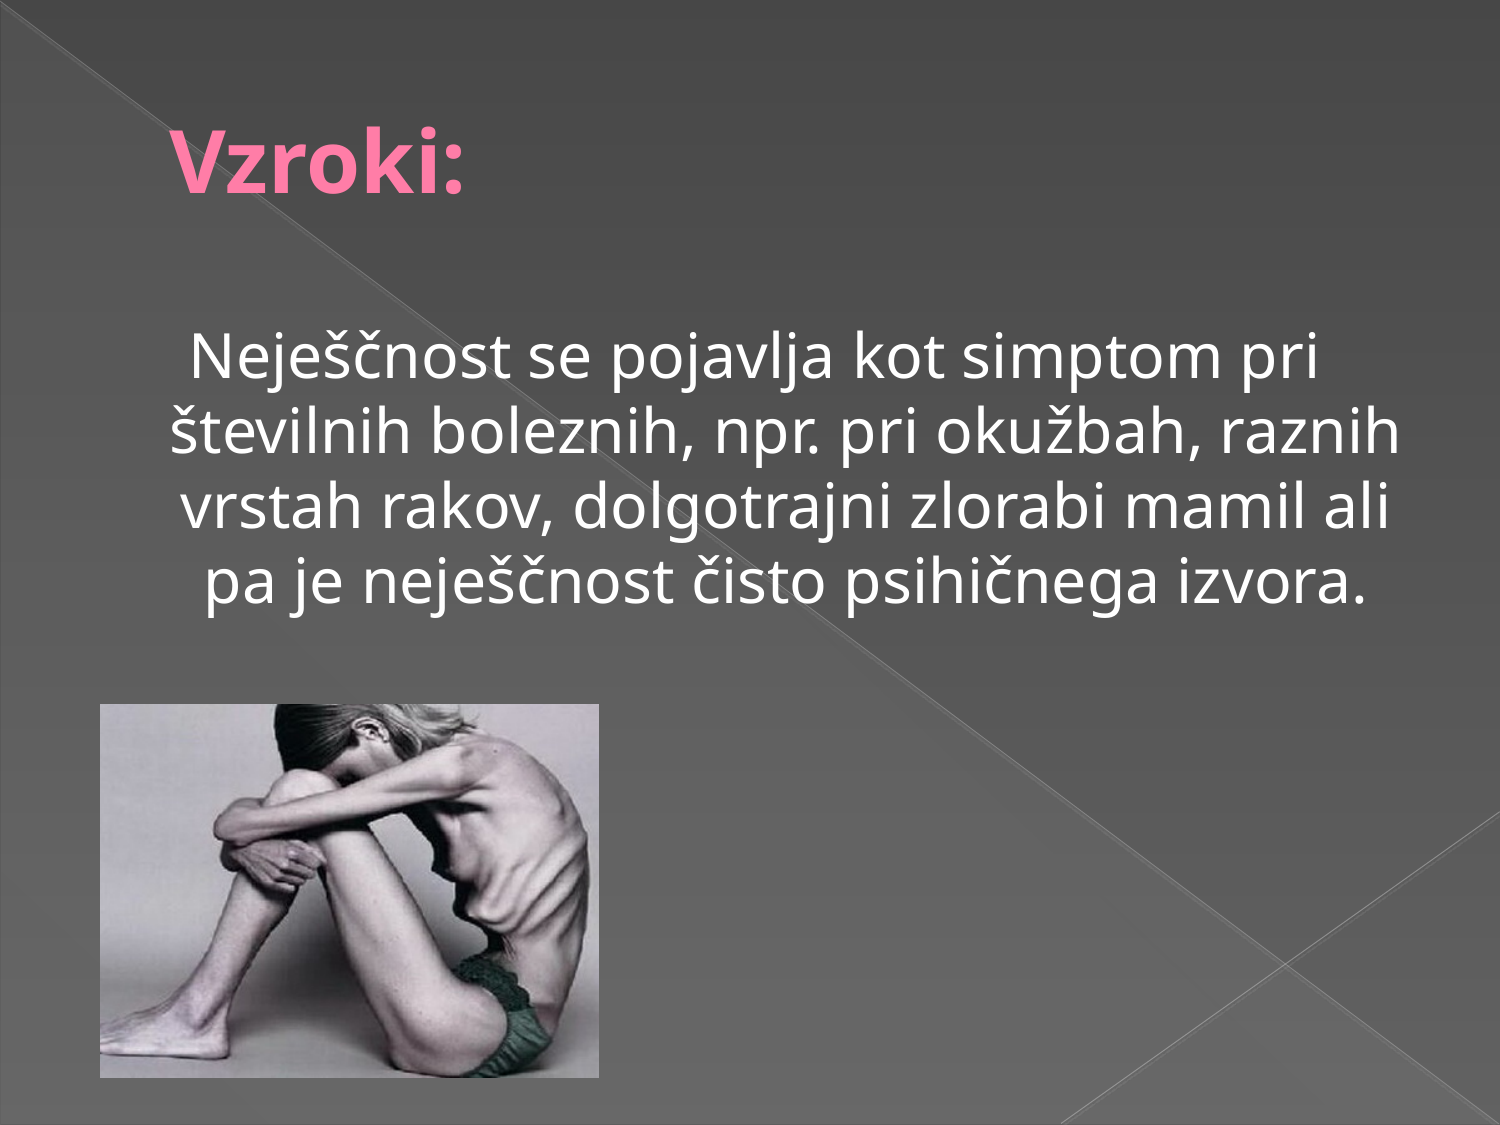

# Vzroki:
Neješčnost se pojavlja kot simptom pri številnih boleznih, npr. pri okužbah, raznih vrstah rakov, dolgotrajni zlorabi mamil ali pa je neješčnost čisto psihičnega izvora.